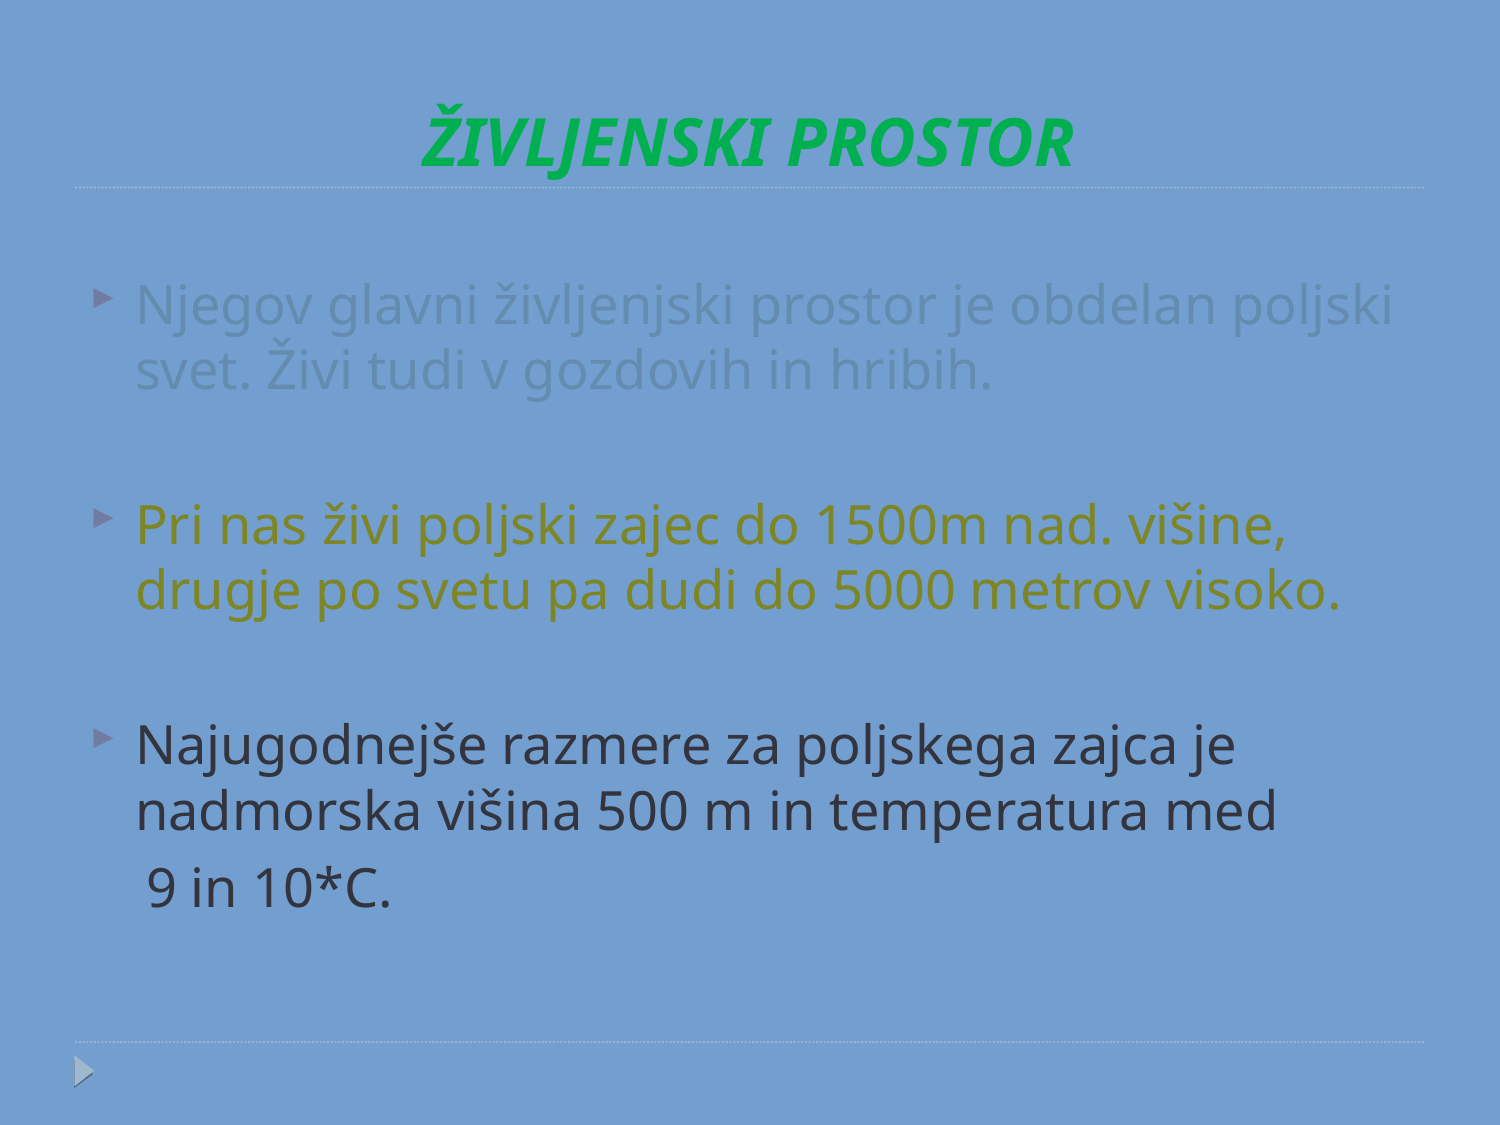

# ŽIVLJENSKI PROSTOR
Njegov glavni življenjski prostor je obdelan poljski svet. Živi tudi v gozdovih in hribih.
Pri nas živi poljski zajec do 1500m nad. višine, drugje po svetu pa dudi do 5000 metrov visoko.
Najugodnejše razmere za poljskega zajca je nadmorska višina 500 m in temperatura med
 9 in 10*C.